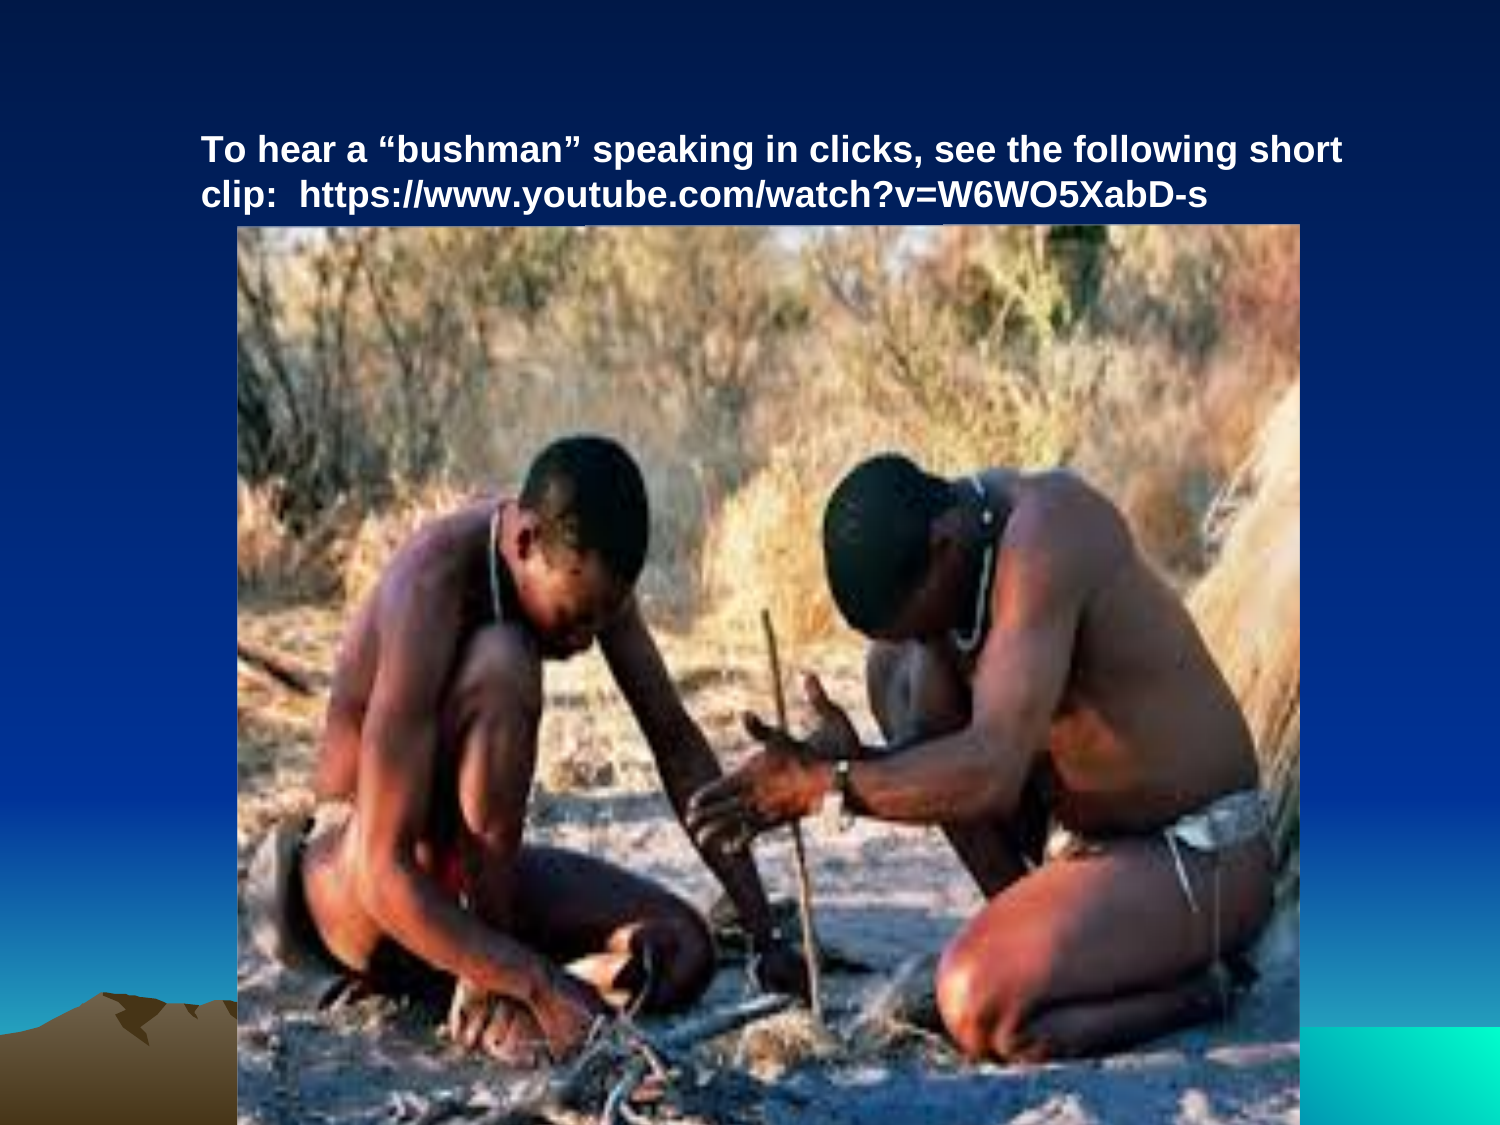

To hear a “bushman” speaking in clicks, see the following short clip: https://www.youtube.com/watch?v=W6WO5XabD-s